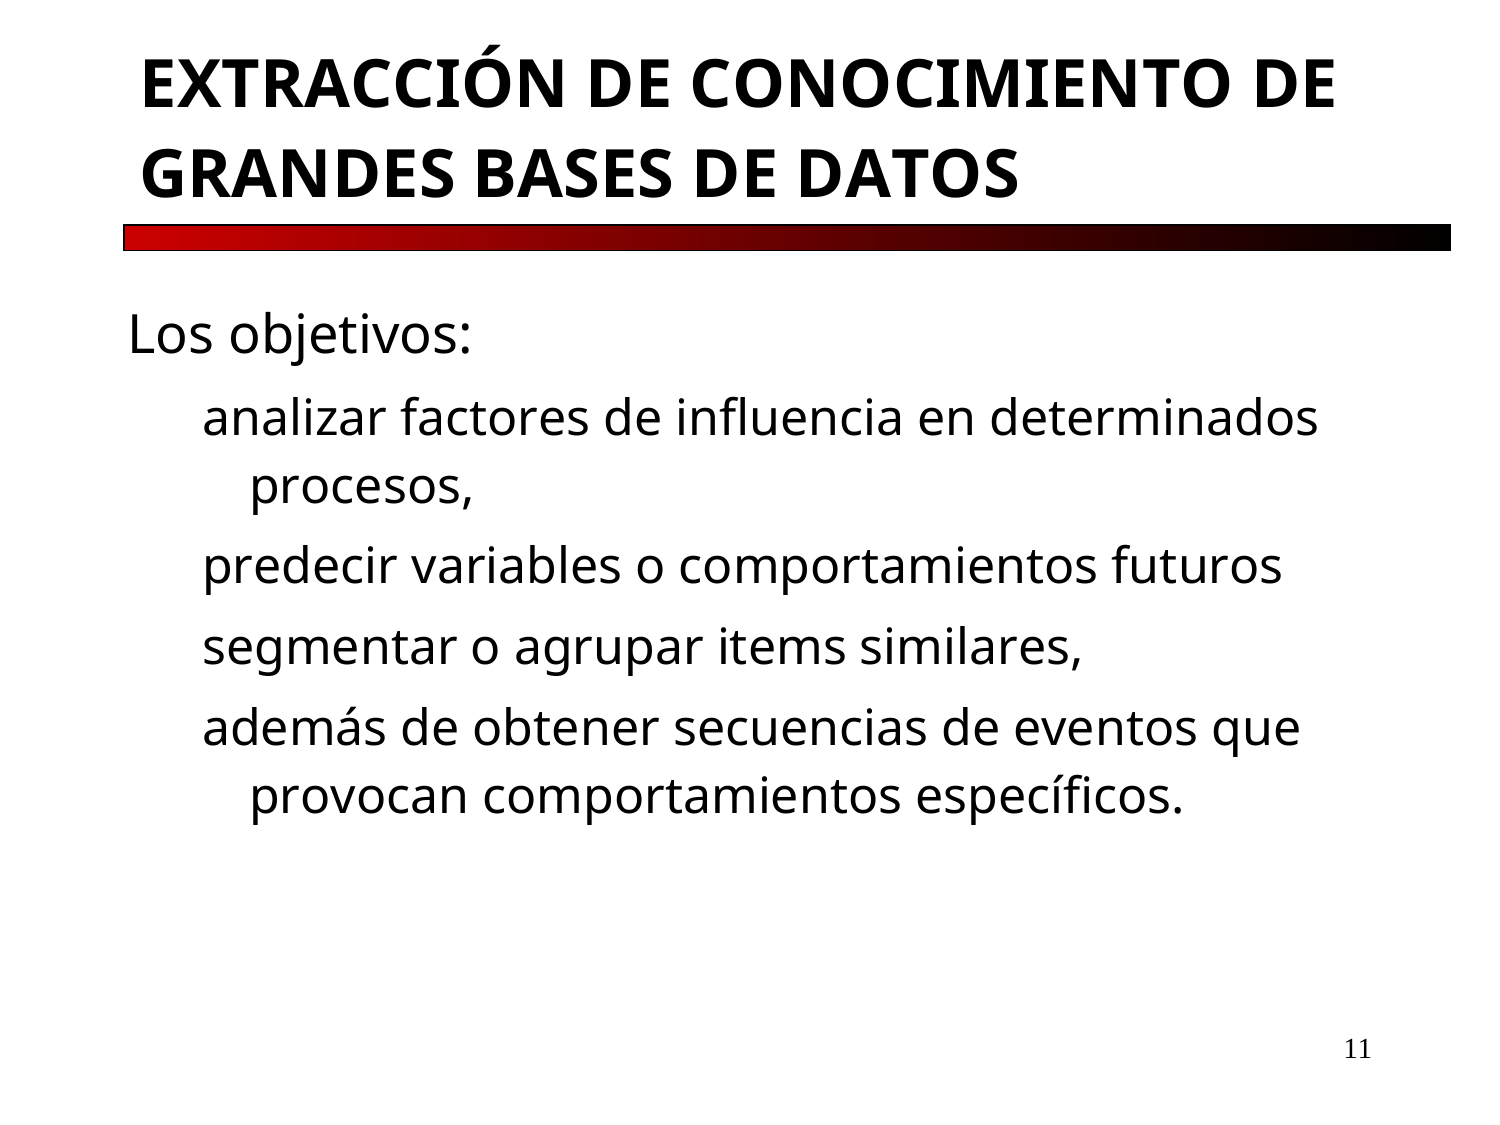

# EXTRACCIÓN DE CONOCIMIENTO DE GRANDES BASES DE DATOS
Los objetivos:
analizar factores de influencia en determinados procesos,
predecir variables o comportamientos futuros
segmentar o agrupar items similares,
además de obtener secuencias de eventos que provocan comportamientos específicos.
11